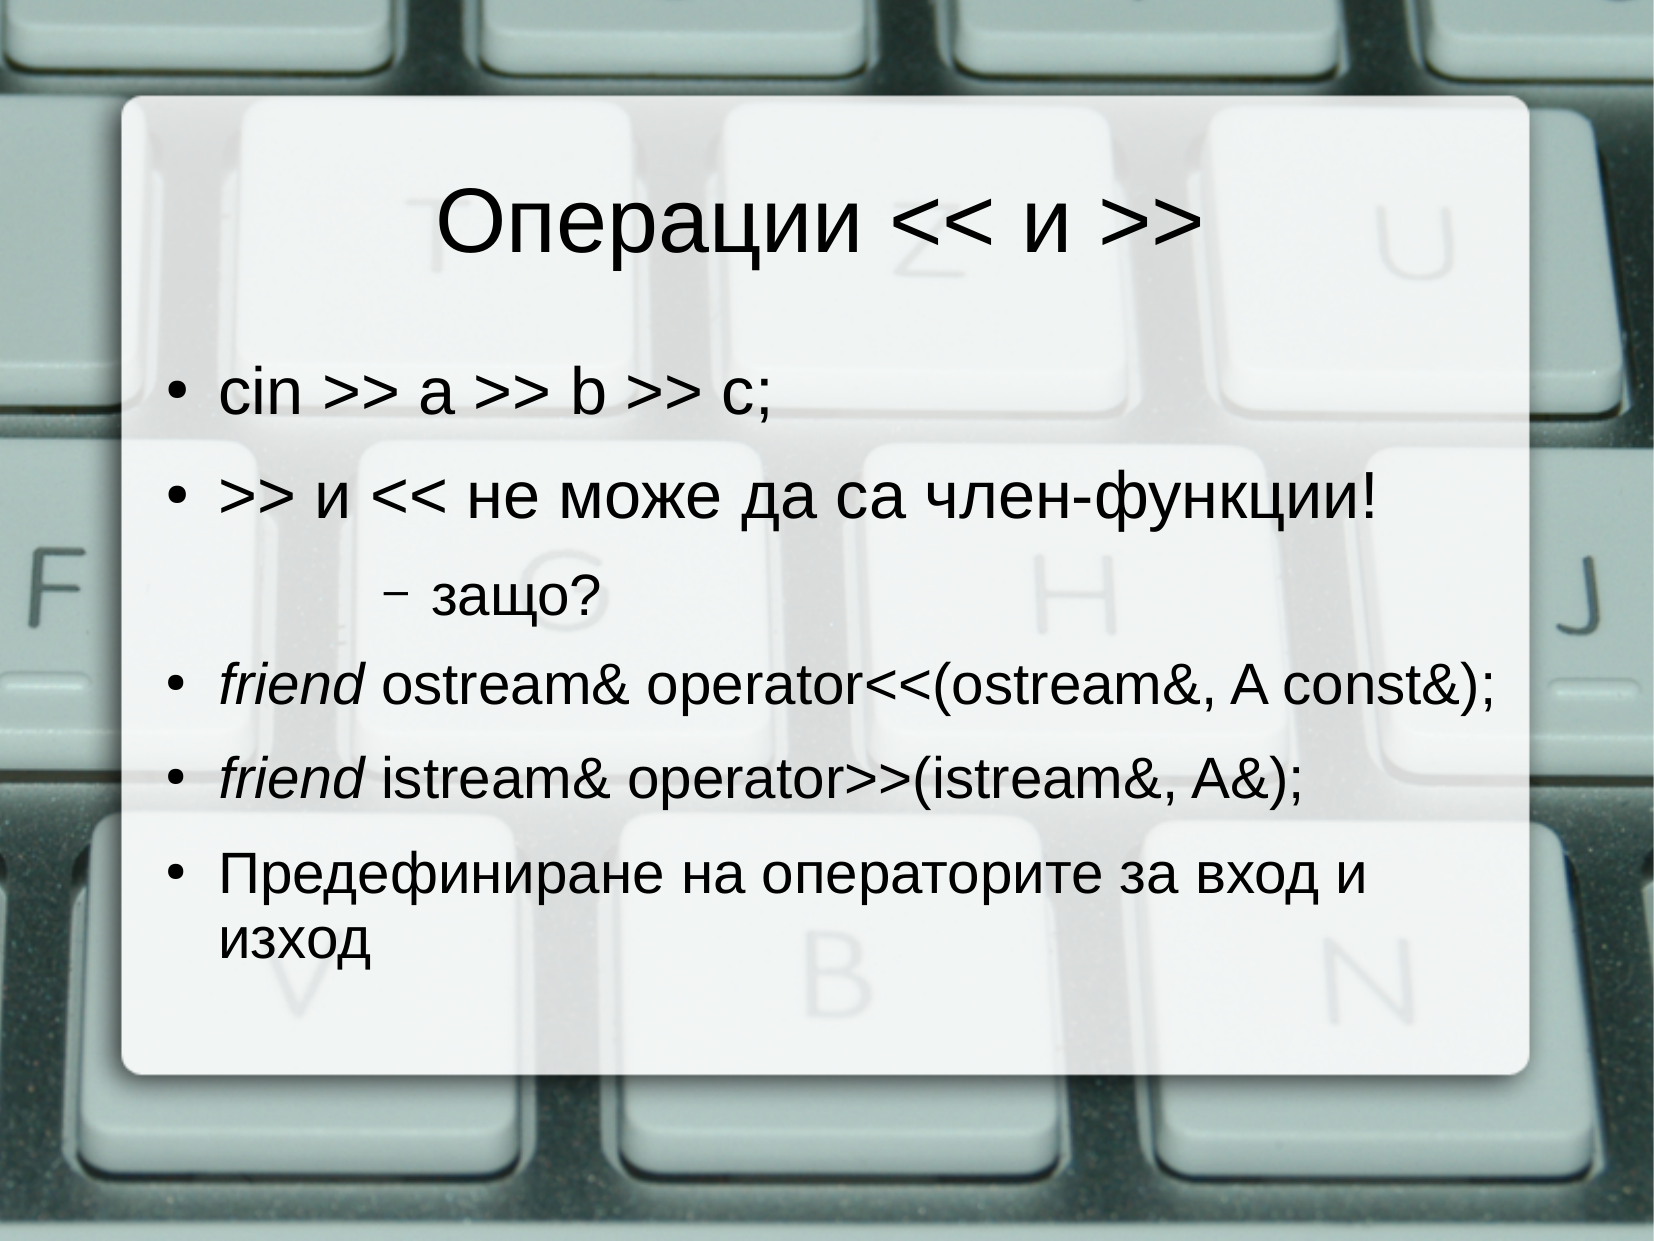

# Операции << и >>
cin >> a >> b >> c;
>> и << не може да са член-функции!
защо?
friend ostream& operator<<(ostream&, A const&);
friend istream& operator>>(istream&, A&);
Предефиниране на операторите за вход и изход